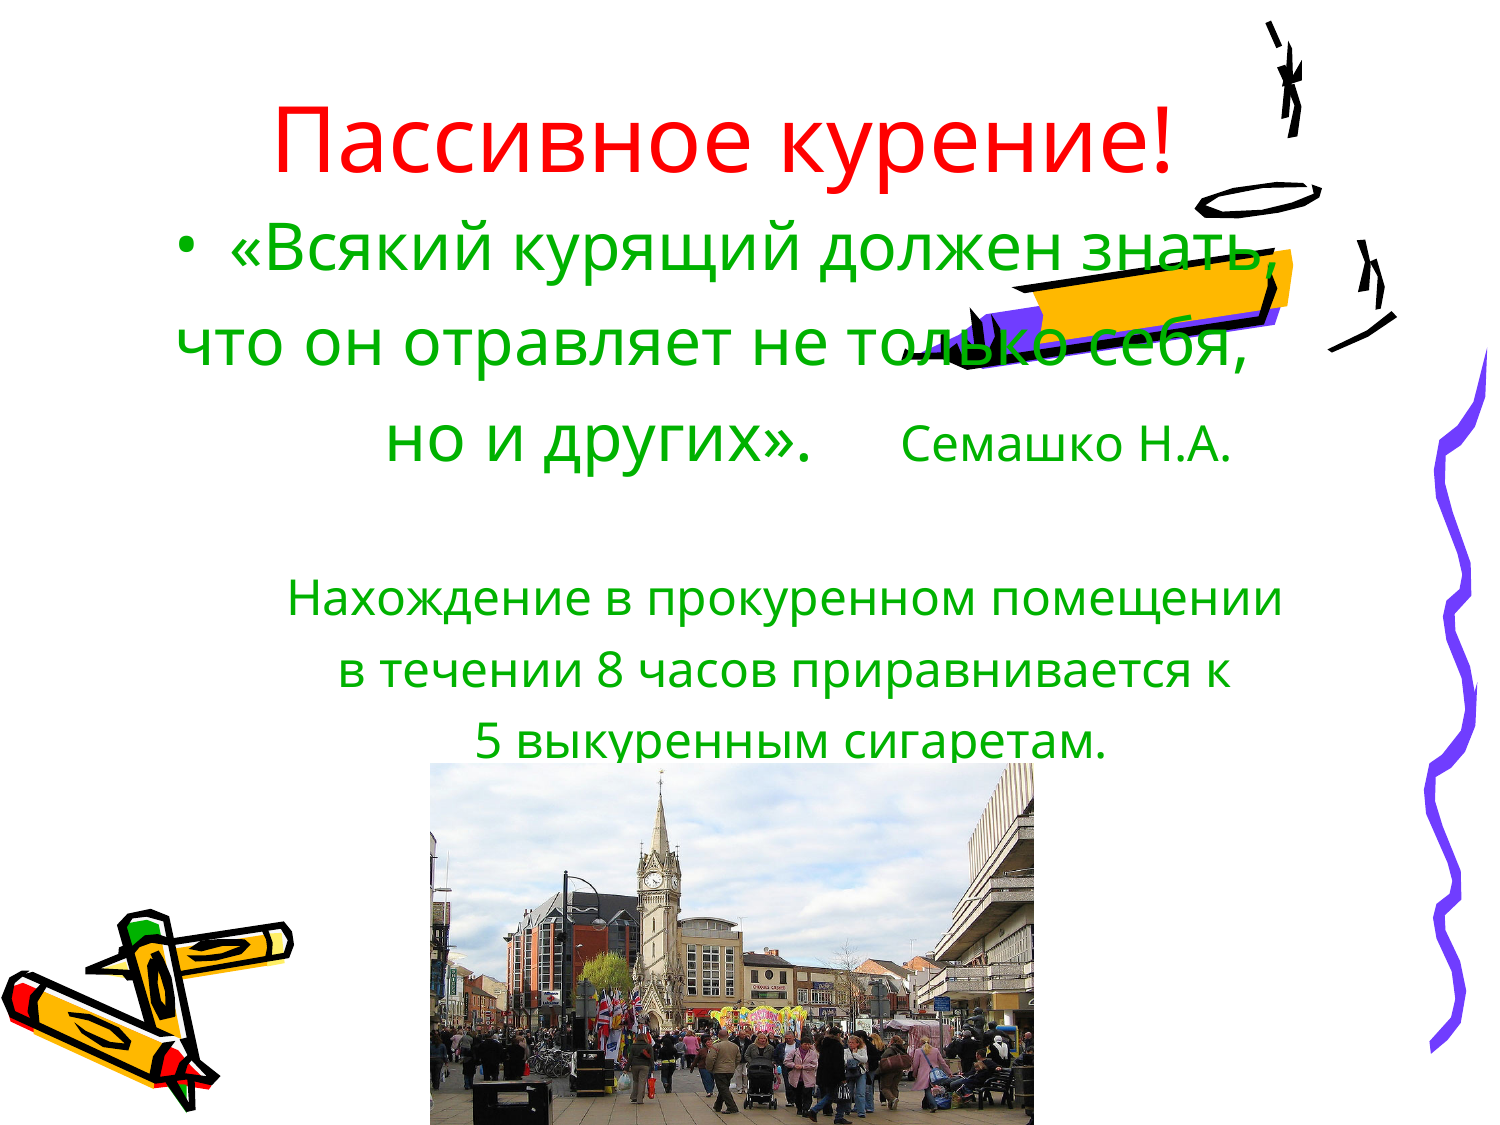

# Пассивное курение!
«Всякий курящий должен знать,
что он отравляет не только себя,
 но и других». Семашко Н.А.
Нахождение в прокуренном помещении
в течении 8 часов приравнивается к
5 выкуренным сигаретам.